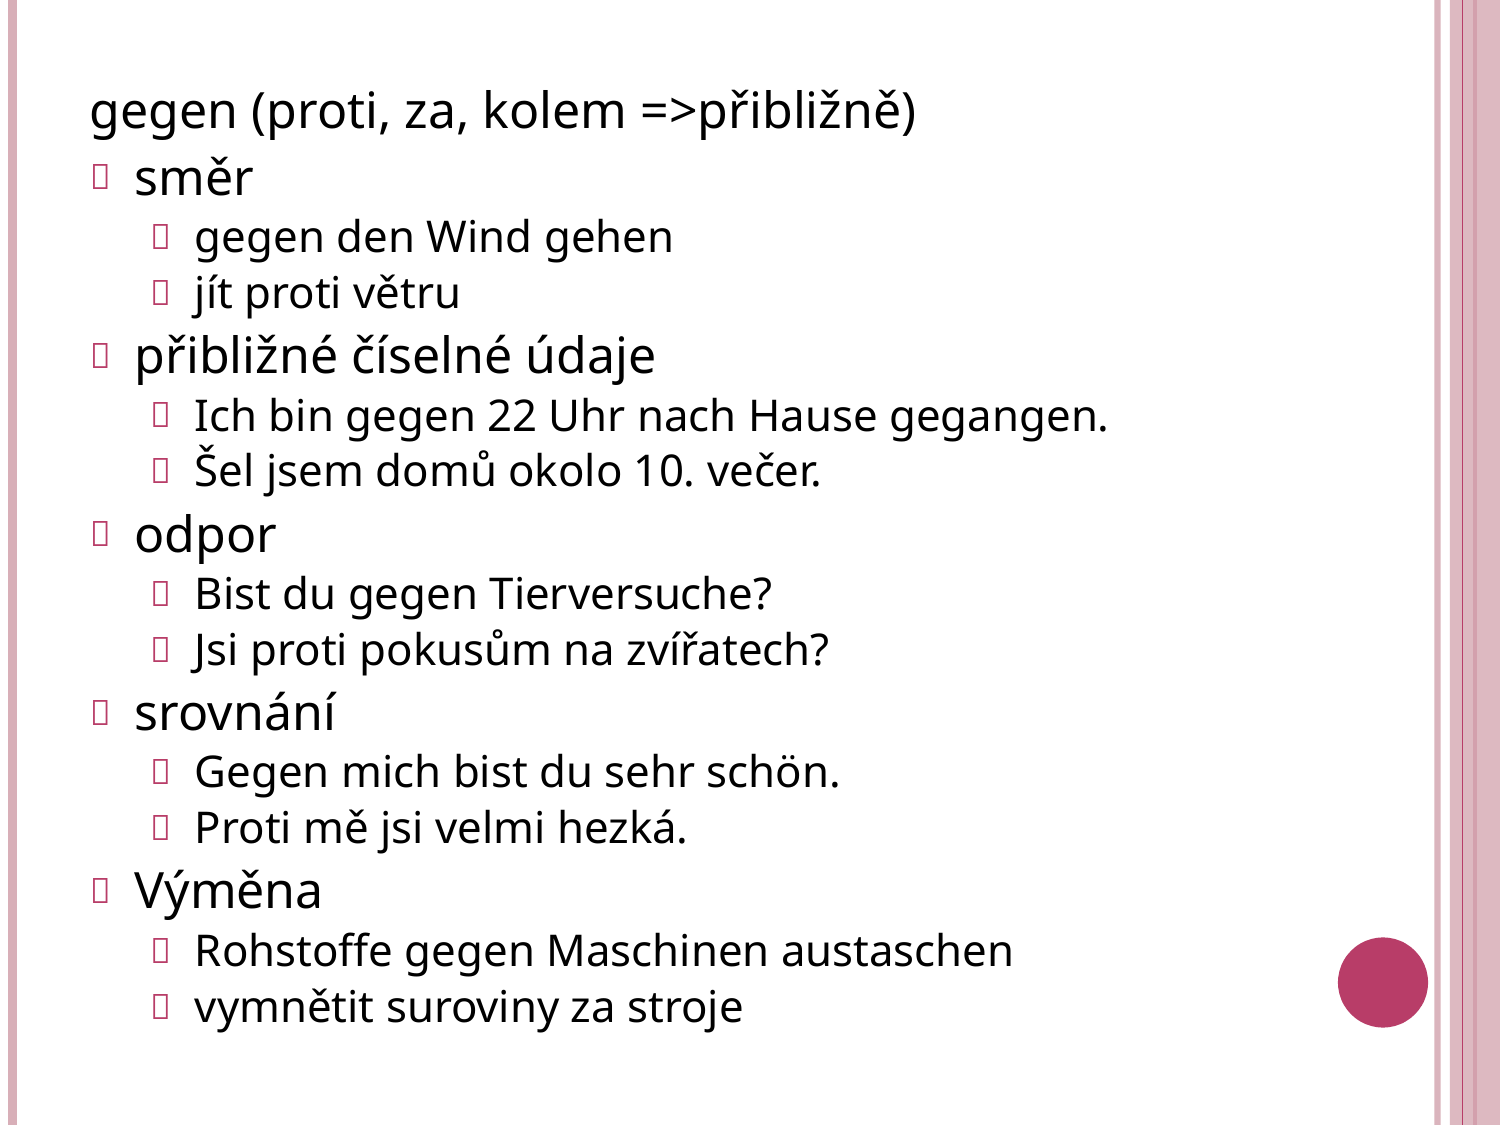

# gegen (proti, za, kolem =>přibližně)
směr
gegen den Wind gehen
jít proti větru
přibližné číselné údaje
Ich bin gegen 22 Uhr nach Hause gegangen.
Šel jsem domů okolo 10. večer.
odpor
Bist du gegen Tierversuche?
Jsi proti pokusům na zvířatech?
srovnání
Gegen mich bist du sehr schön.
Proti mě jsi velmi hezká.
Výměna
Rohstoffe gegen Maschinen austaschen
vymnětit suroviny za stroje